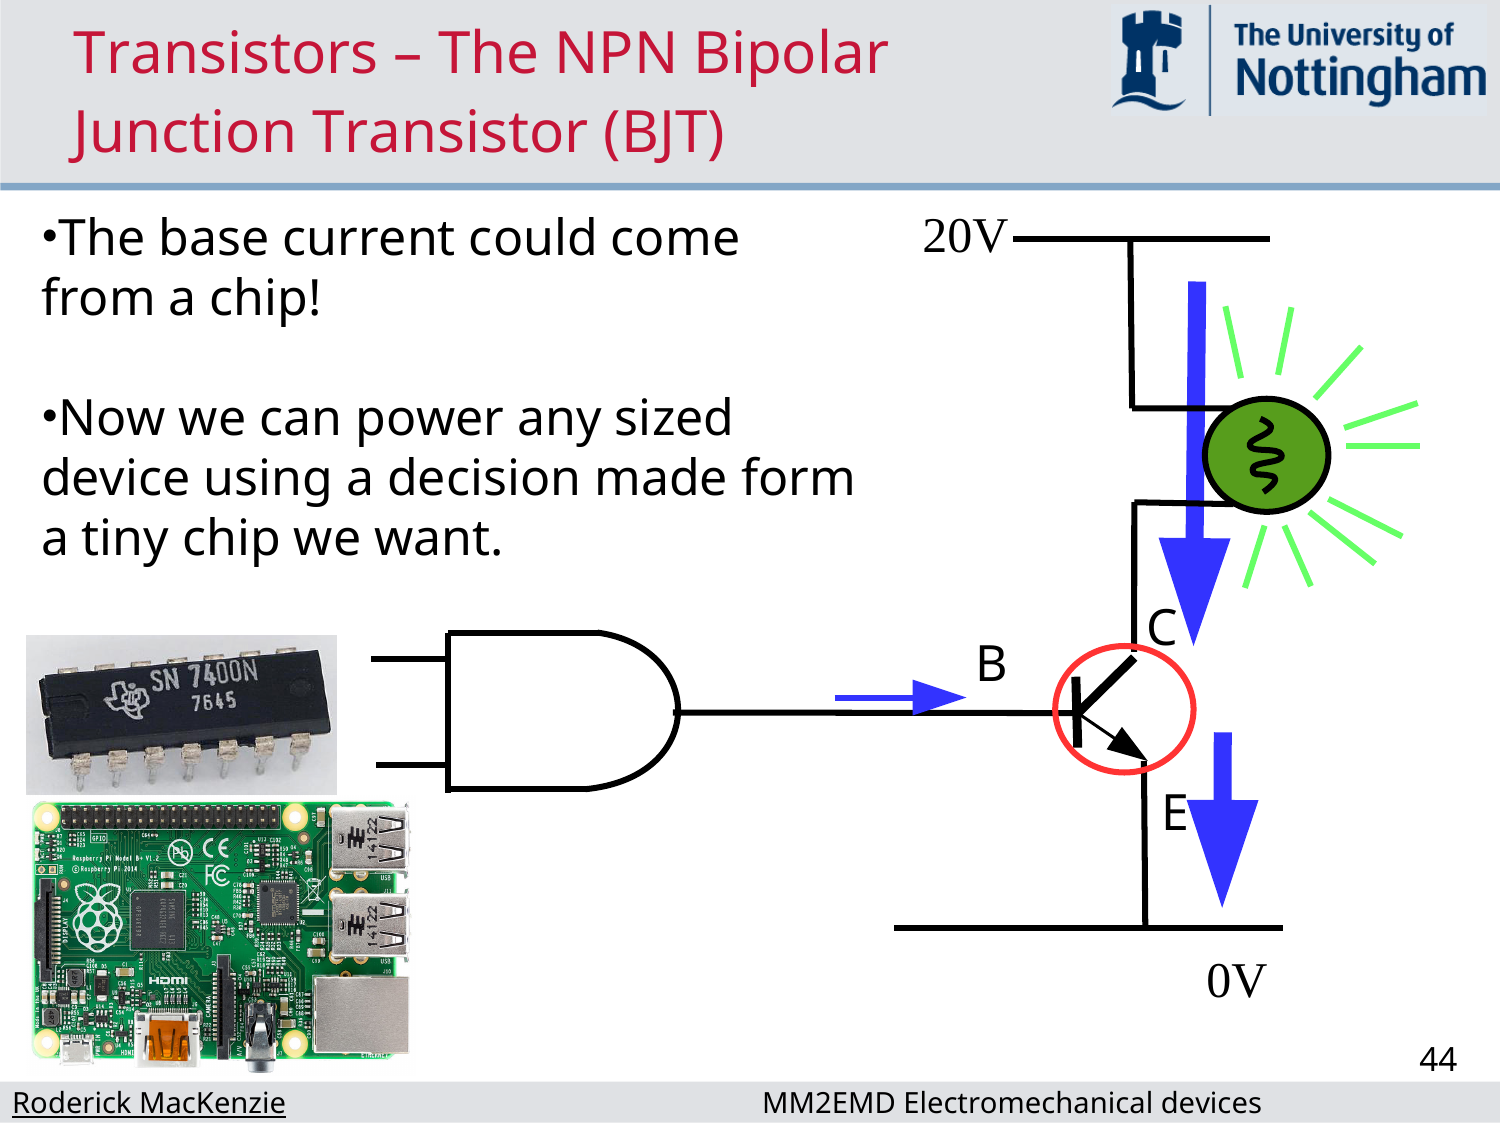

# Transistors – The NPN Bipolar Junction Transistor (BJT)
20V
The base current could come from a chip!
Now we can power any sized device using a decision made form a tiny chip we want.
C
B
E
0V